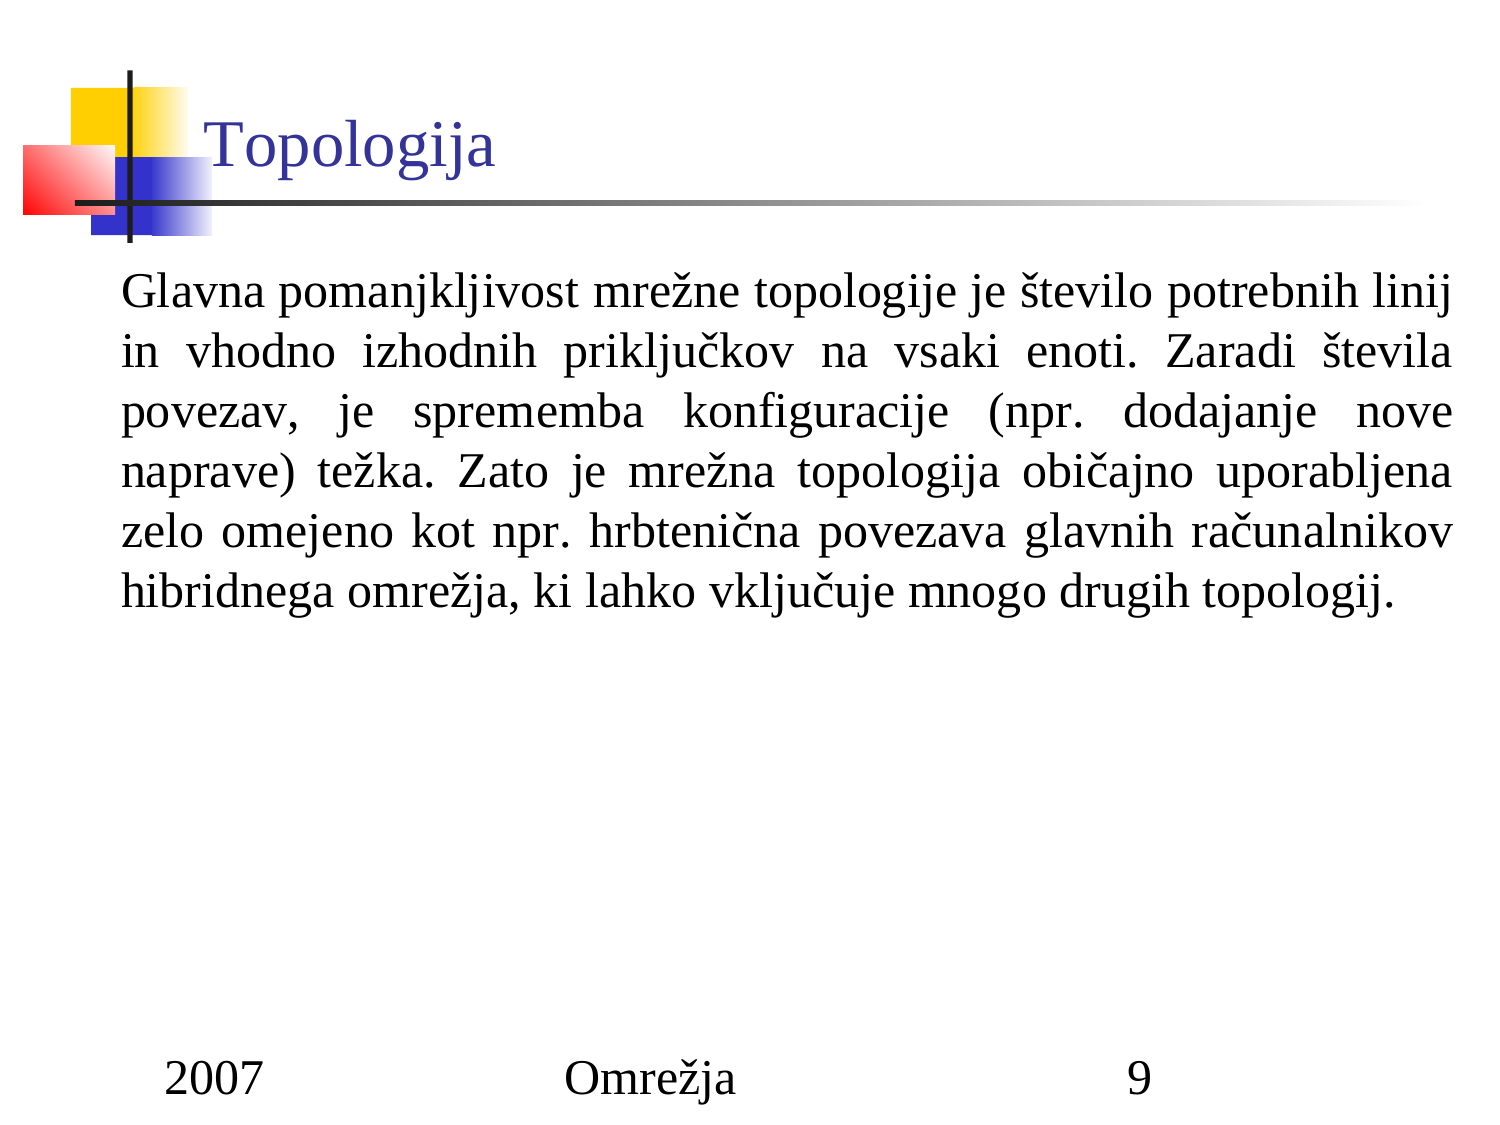

# Topologija
	Glavna pomanjkljivost mrežne topologije je število potrebnih linij in vhodno izhodnih priključkov na vsaki enoti. Zaradi števila povezav, je sprememba konfiguracije (npr. dodajanje nove naprave) težka. Zato je mrežna topologija običajno uporabljena zelo omejeno kot npr. hrbtenična povezava glavnih računalnikov hibridnega omrežja, ki lahko vključuje mnogo drugih topologij.
2007
Omrežja
9